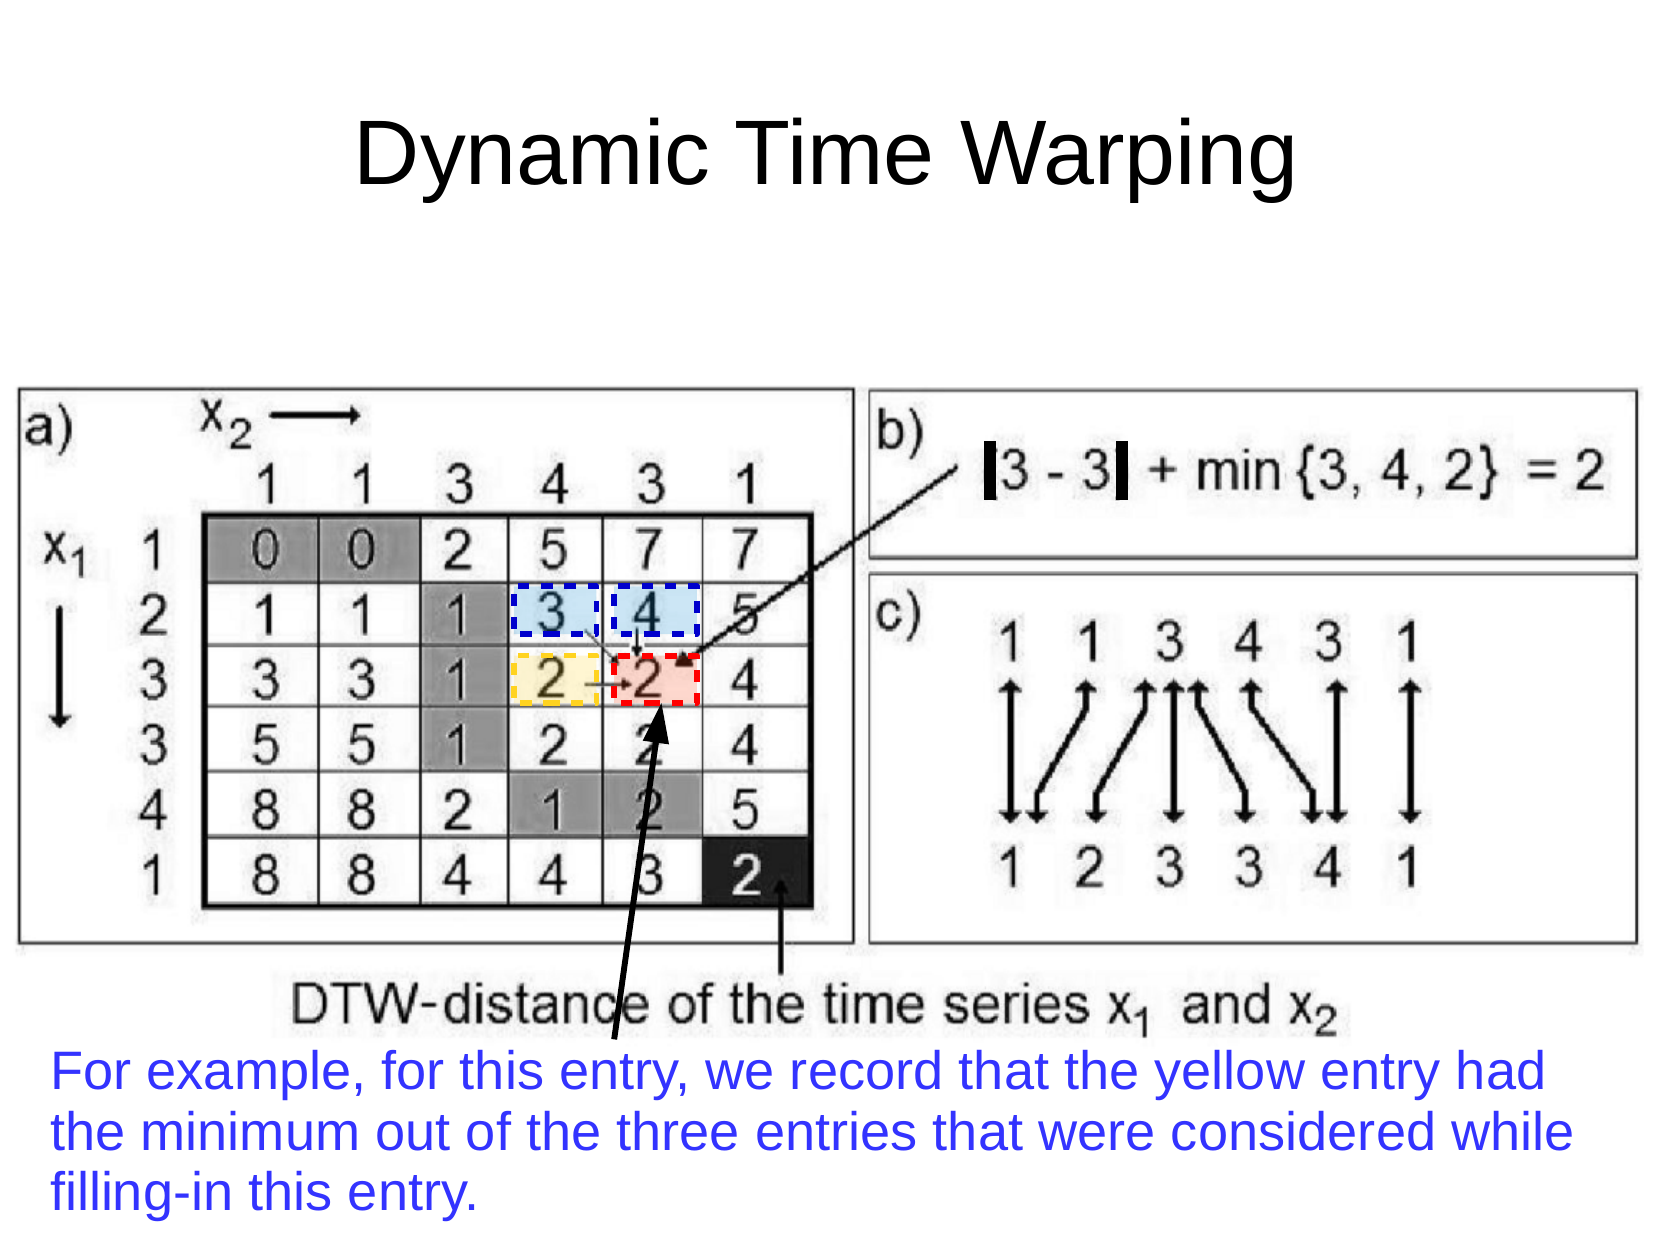

# Dynamic Time Warping
For example, for this entry, we record that the yellow entry had the minimum out of the three entries that were considered while filling-in this entry.